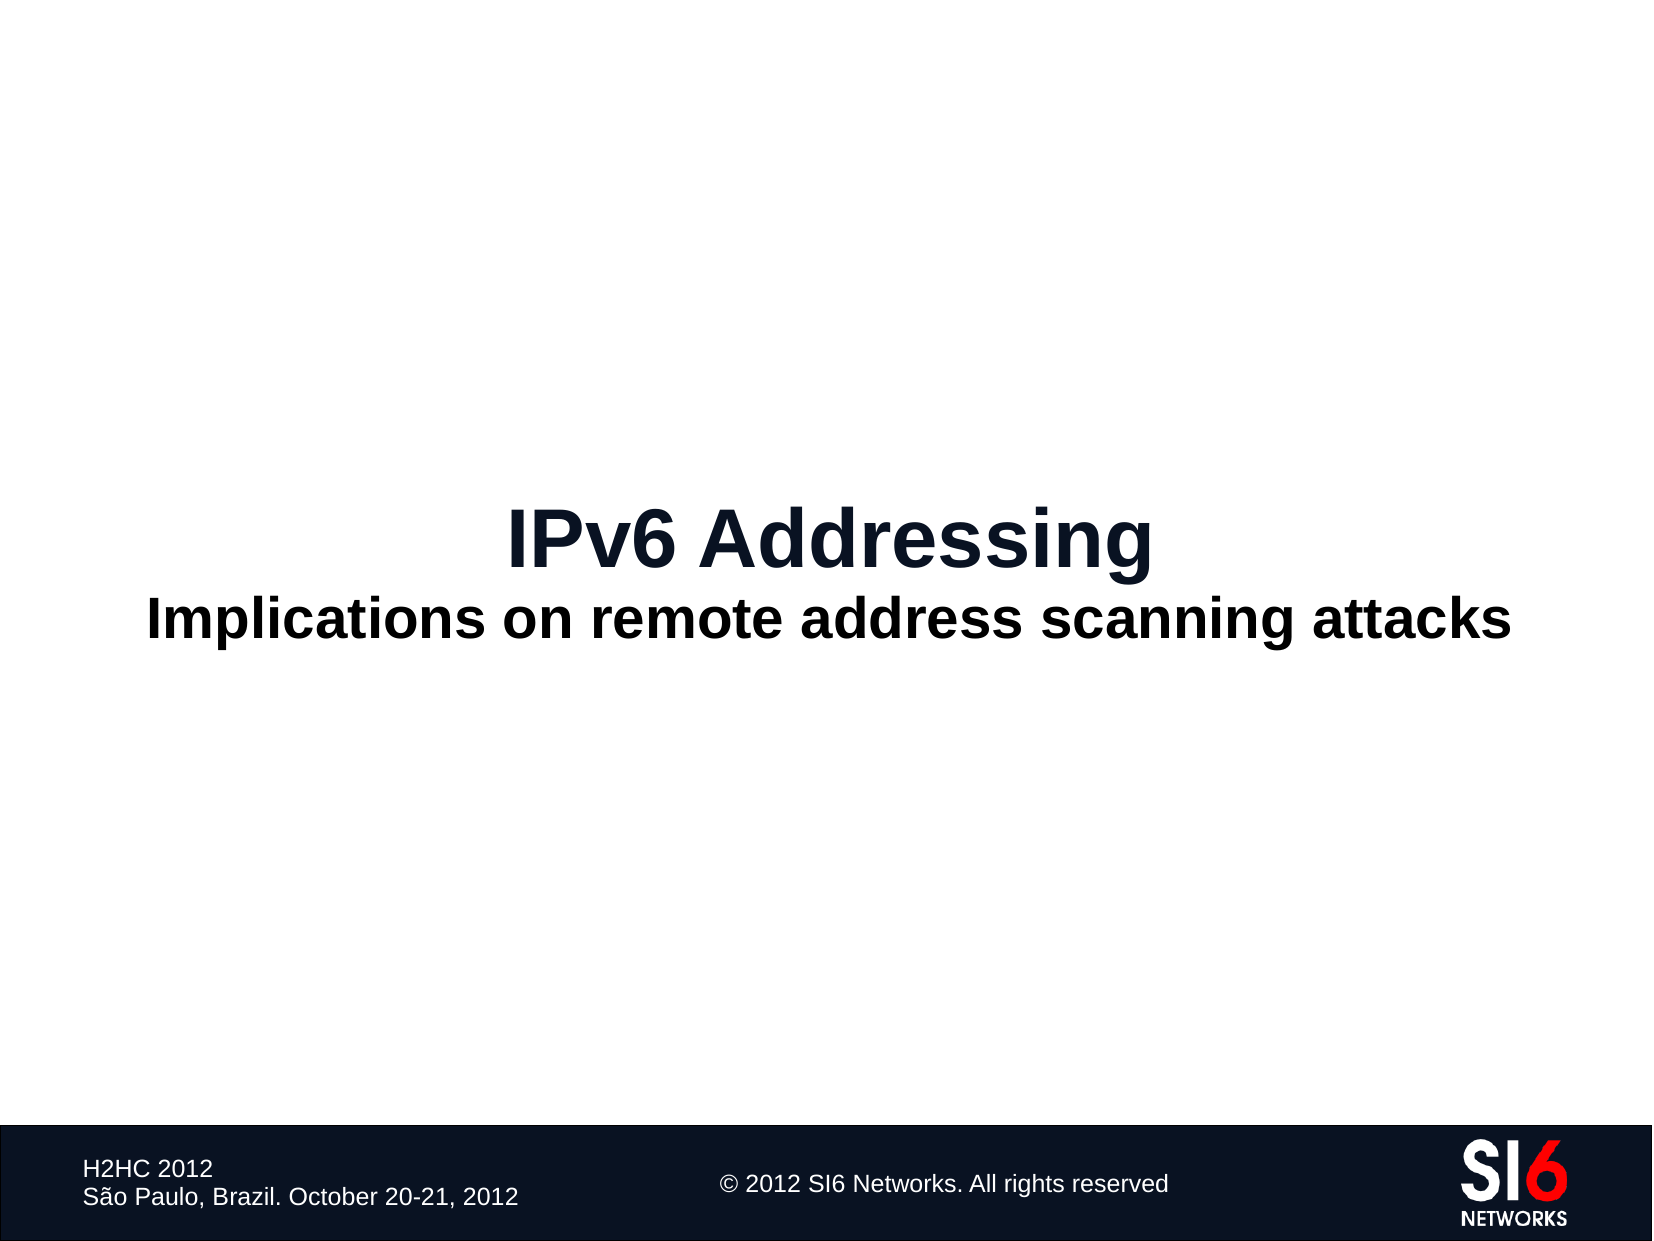

# IPv6 Addressing Implications on remote address scanning attacks
10